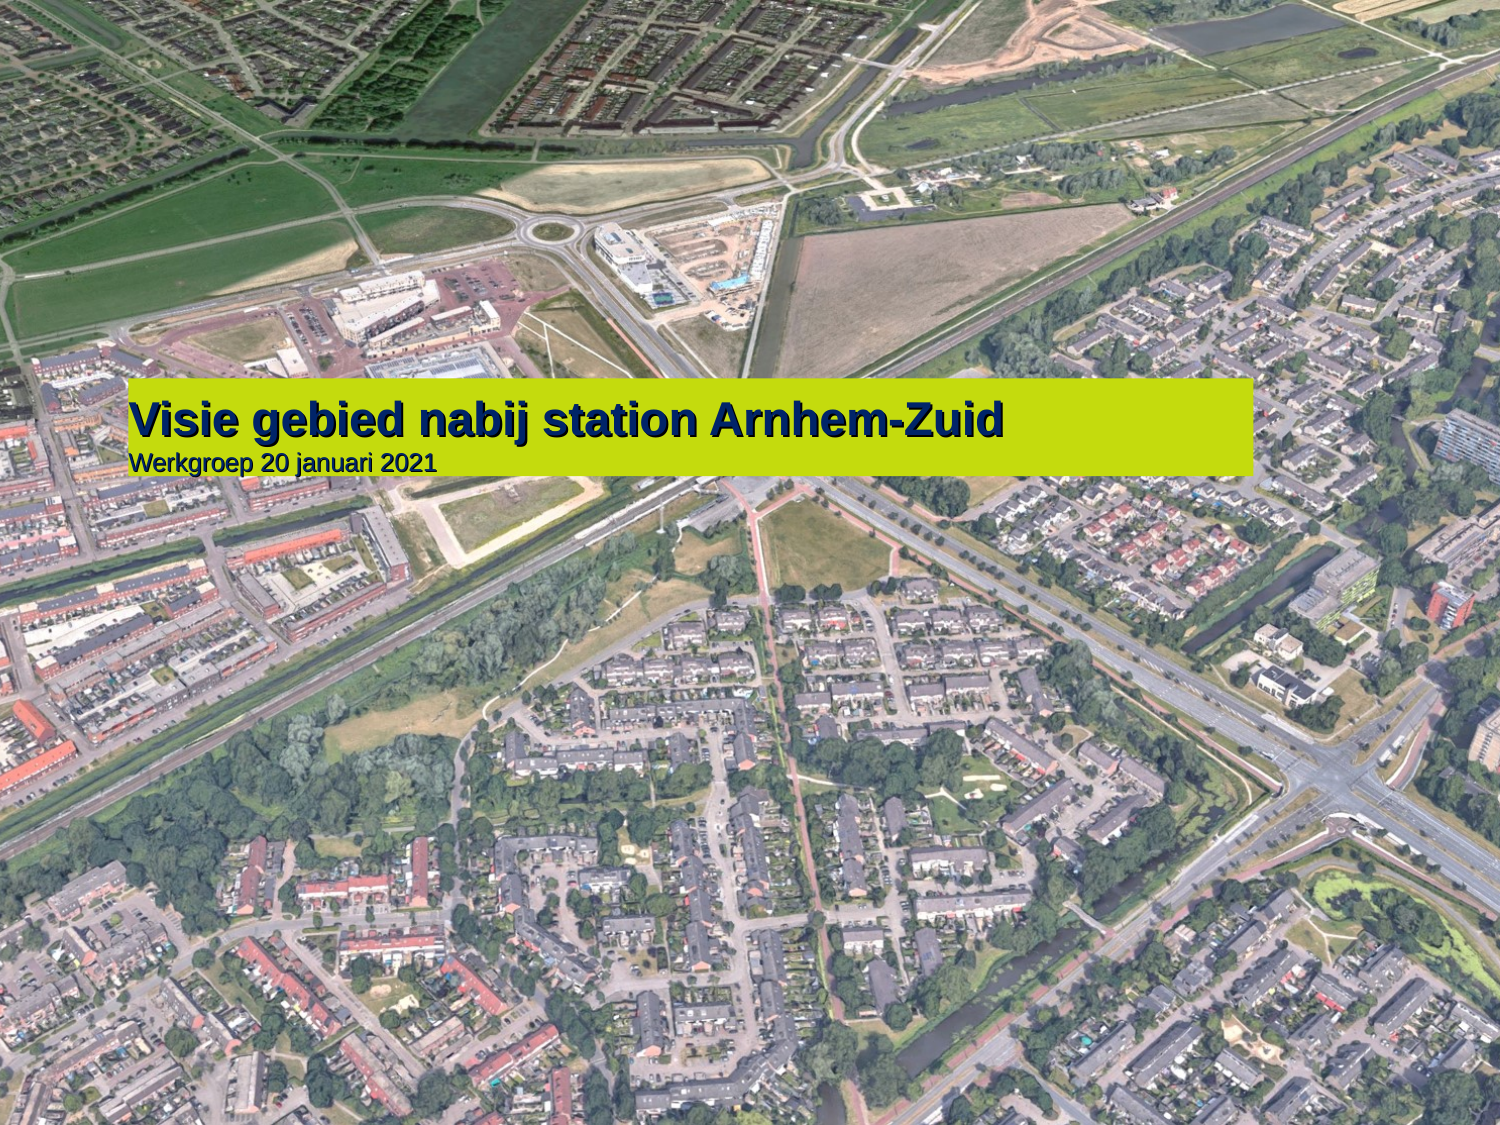

Visie gebied nabij station Arnhem-Zuid
Werkgroep 20 januari 2021
#